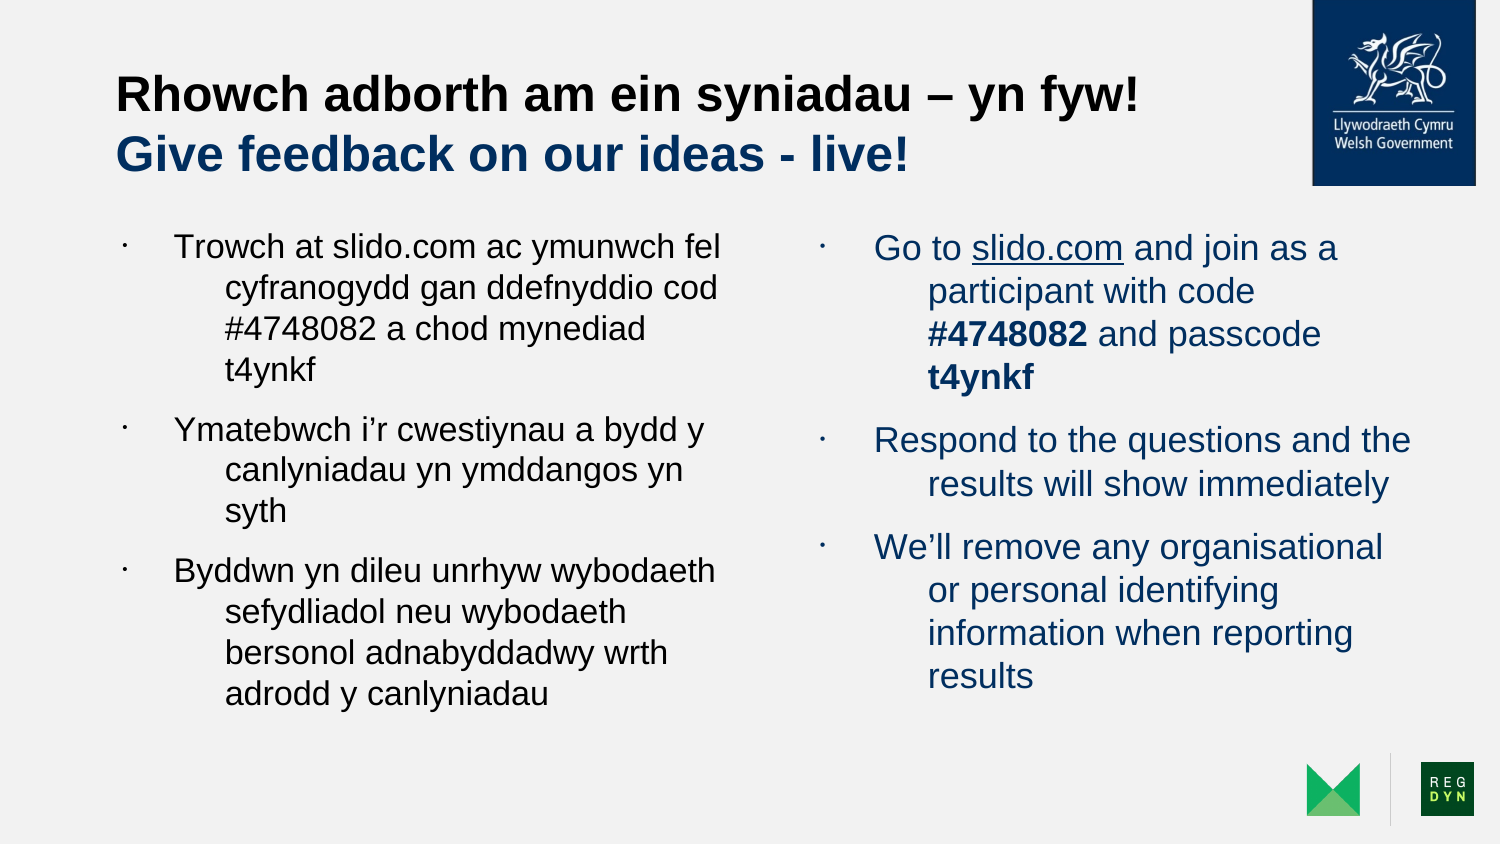

Rhowch adborth am ein syniadau – yn fyw!
Give feedback on our ideas - live!
Trowch at slido.com ac ymunwch fel cyfranogydd gan ddefnyddio cod #4748082 a chod mynediad t4ynkf
Ymatebwch i’r cwestiynau a bydd y canlyniadau yn ymddangos yn syth
Byddwn yn dileu unrhyw wybodaeth sefydliadol neu wybodaeth bersonol adnabyddadwy wrth adrodd y canlyniadau
# Go to slido.com and join as a participant with code #4748082 and passcode t4ynkf
Respond to the questions and the results will show immediately
We’ll remove any organisational or personal identifying information when reporting results